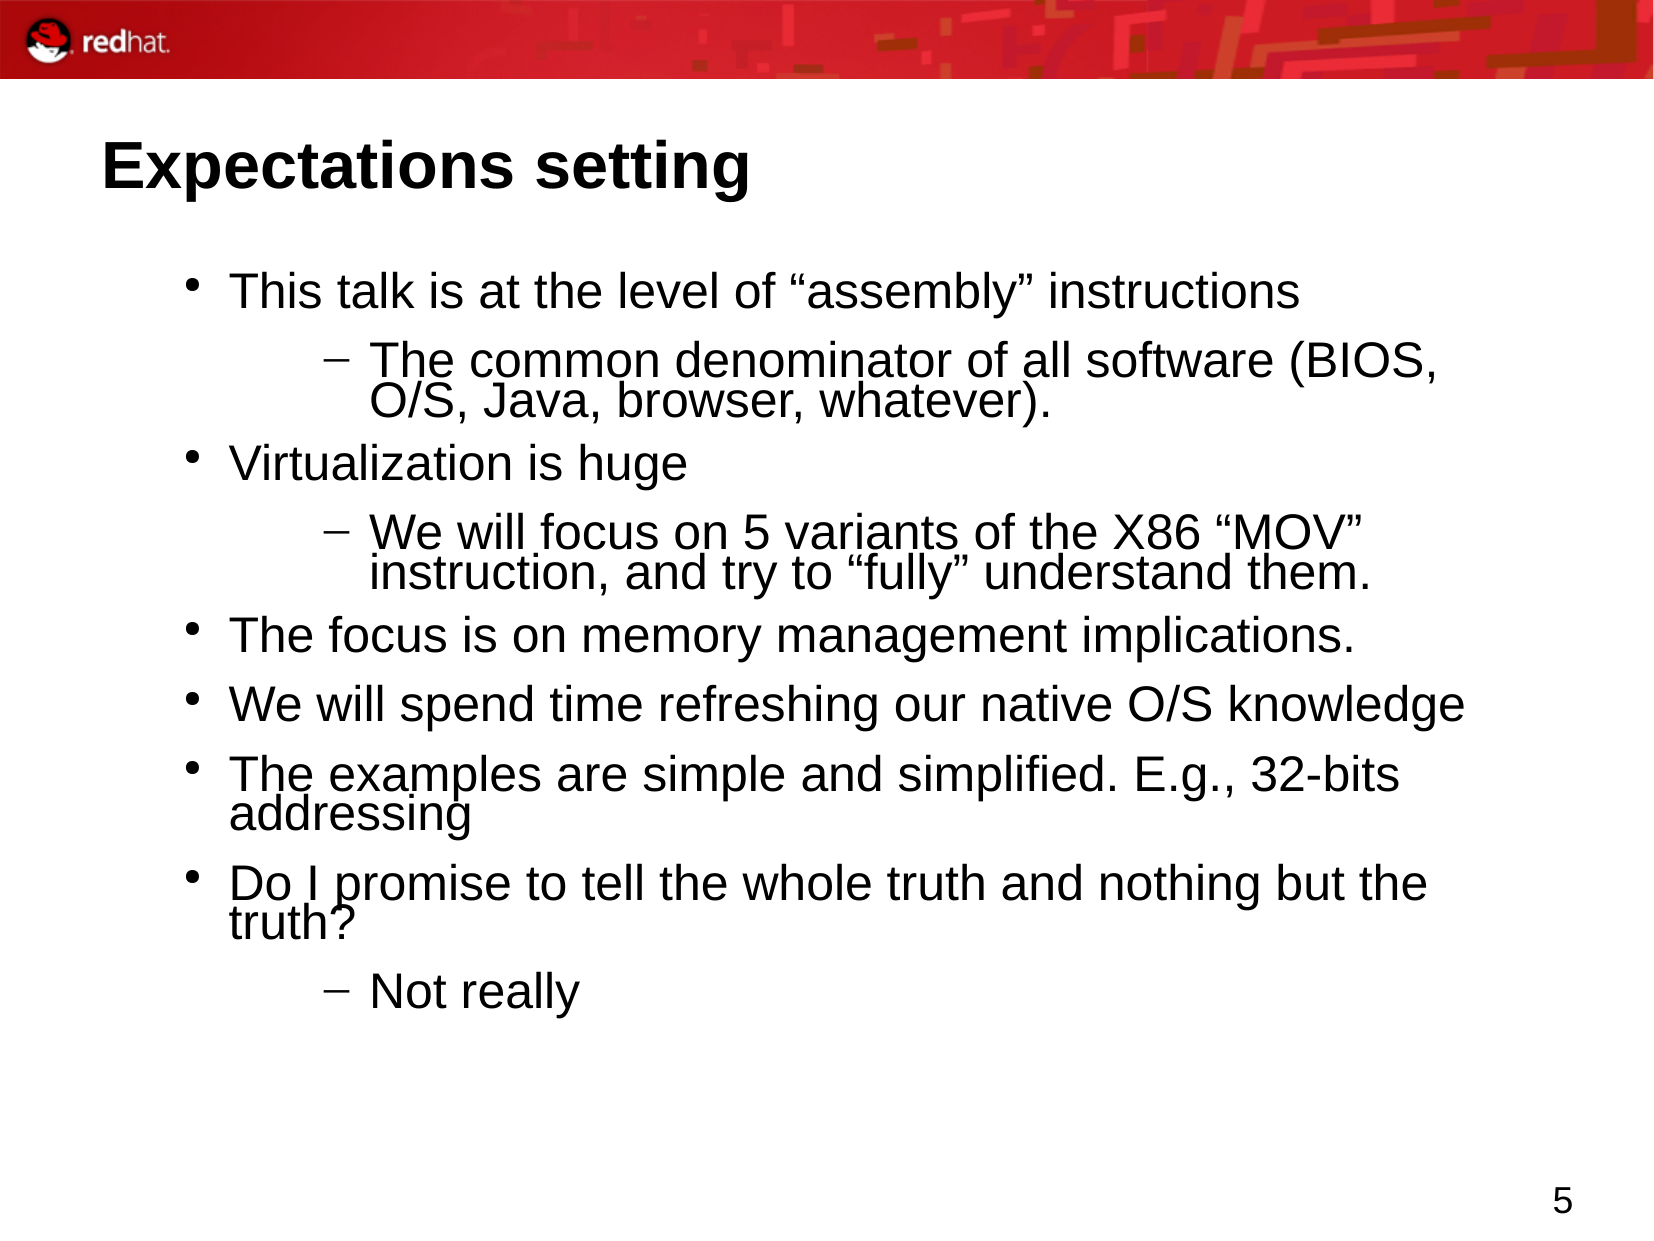

# Expectations setting
This talk is at the level of “assembly” instructions
The common denominator of all software (BIOS, O/S, Java, browser, whatever).
Virtualization is huge
We will focus on 5 variants of the X86 “MOV” instruction, and try to “fully” understand them.
The focus is on memory management implications.
We will spend time refreshing our native O/S knowledge
The examples are simple and simplified. E.g., 32-bits addressing
Do I promise to tell the whole truth and nothing but the truth?
Not really